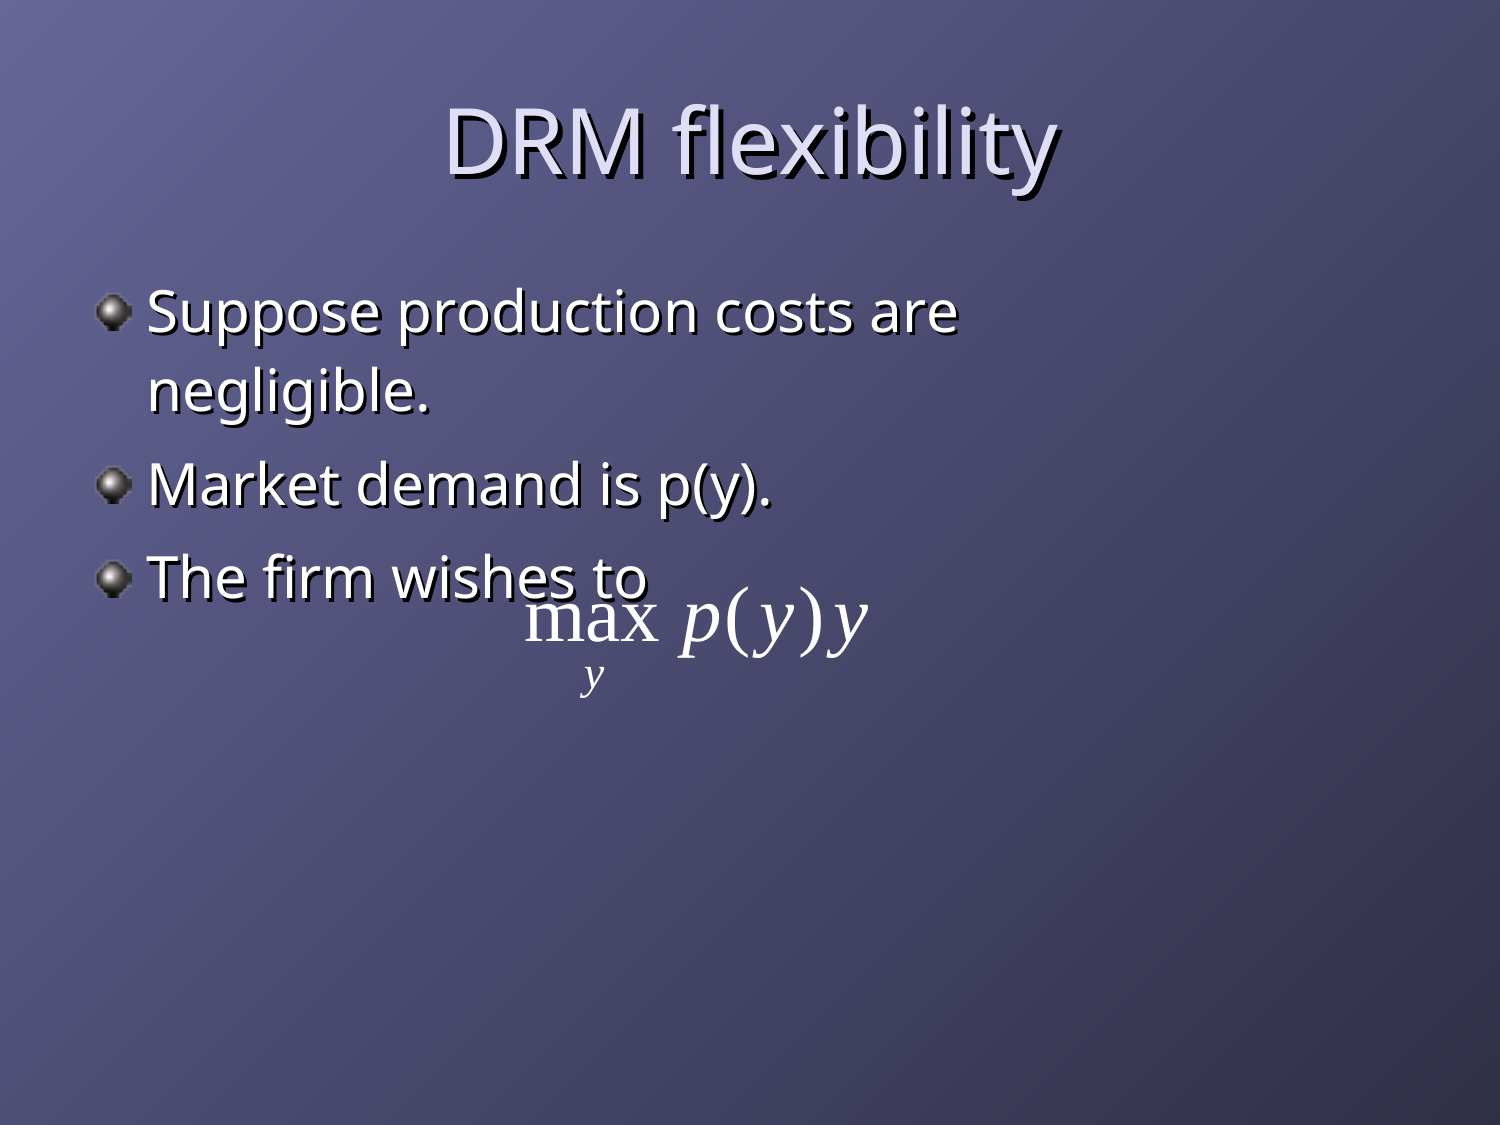

# DRM flexibility
Suppose production costs are negligible.
Market demand is p(y).
The firm wishes to